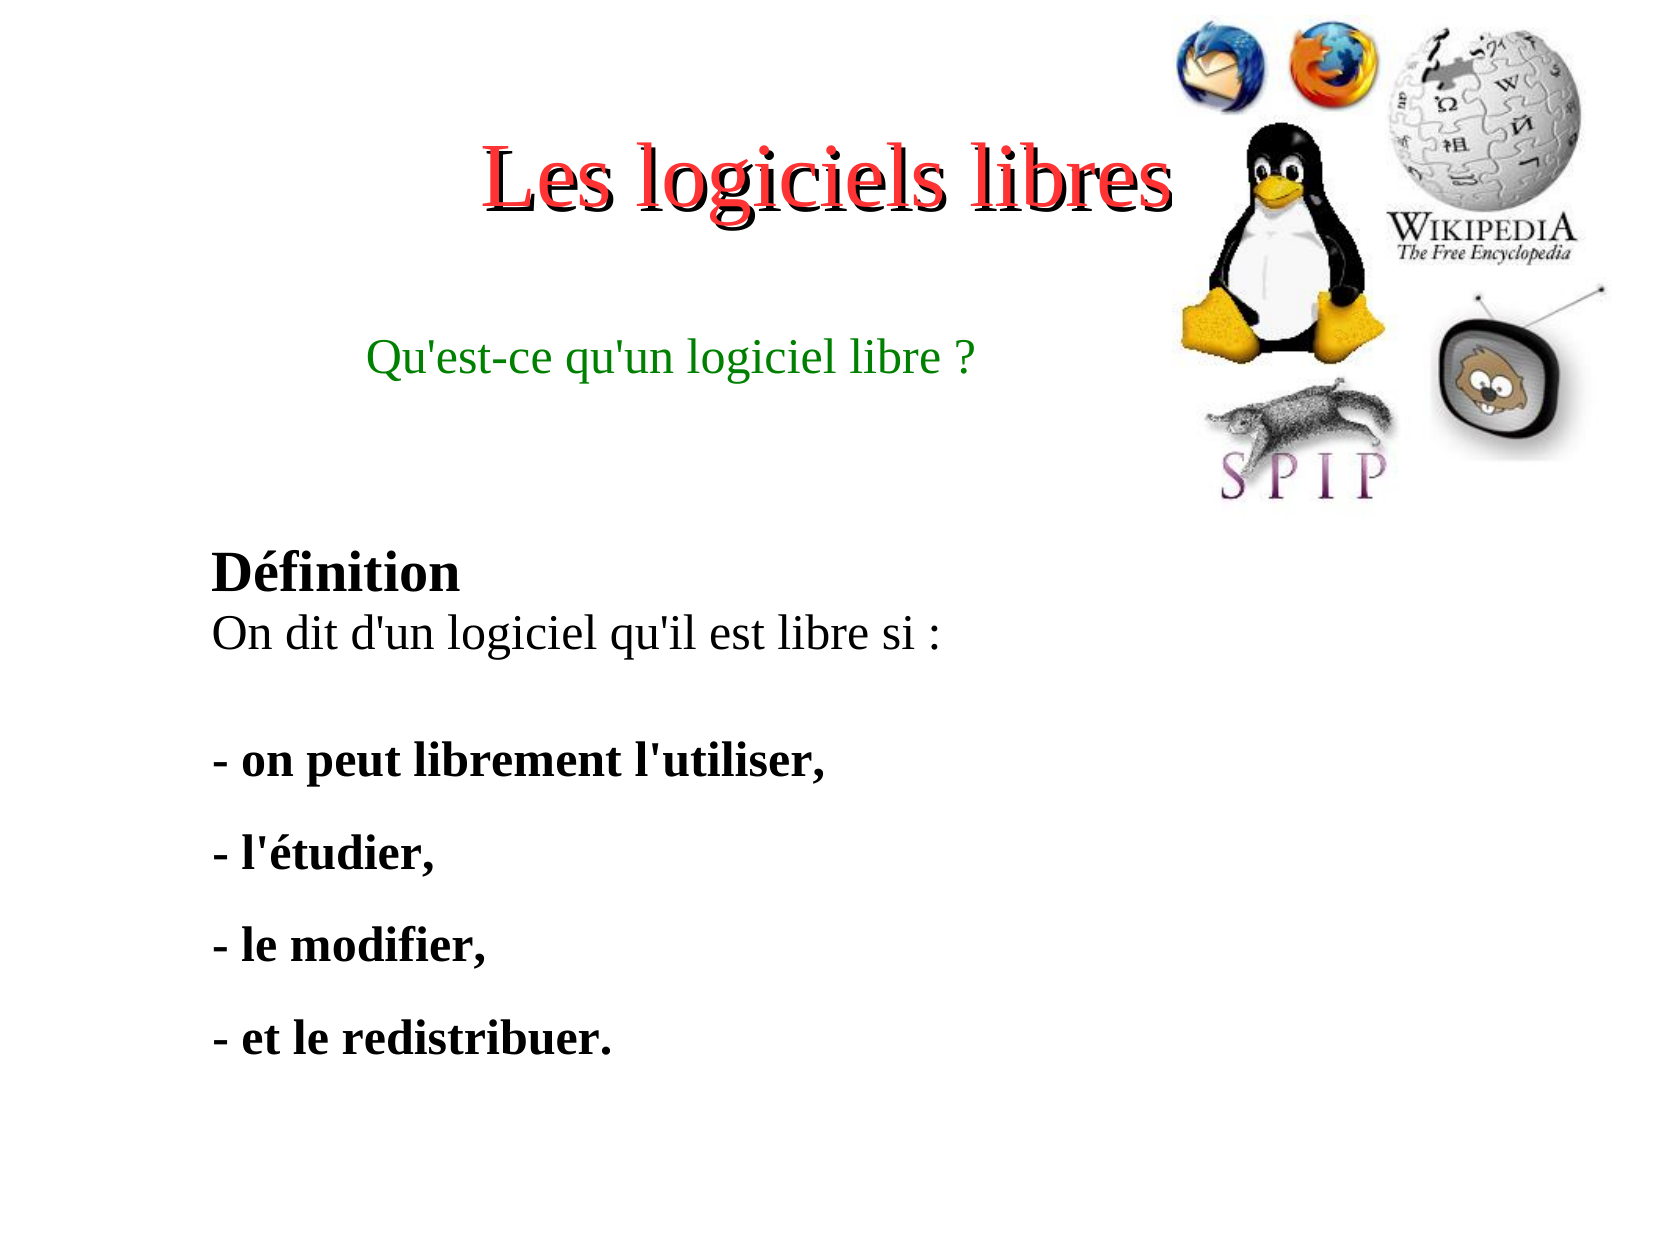

# Les logiciels libres
Qu'est-ce qu'un logiciel libre ?
Définition
On dit d'un logiciel qu'il est libre si :
- on peut librement l'utiliser,
- l'étudier,
- le modifier,
- et le redistribuer.